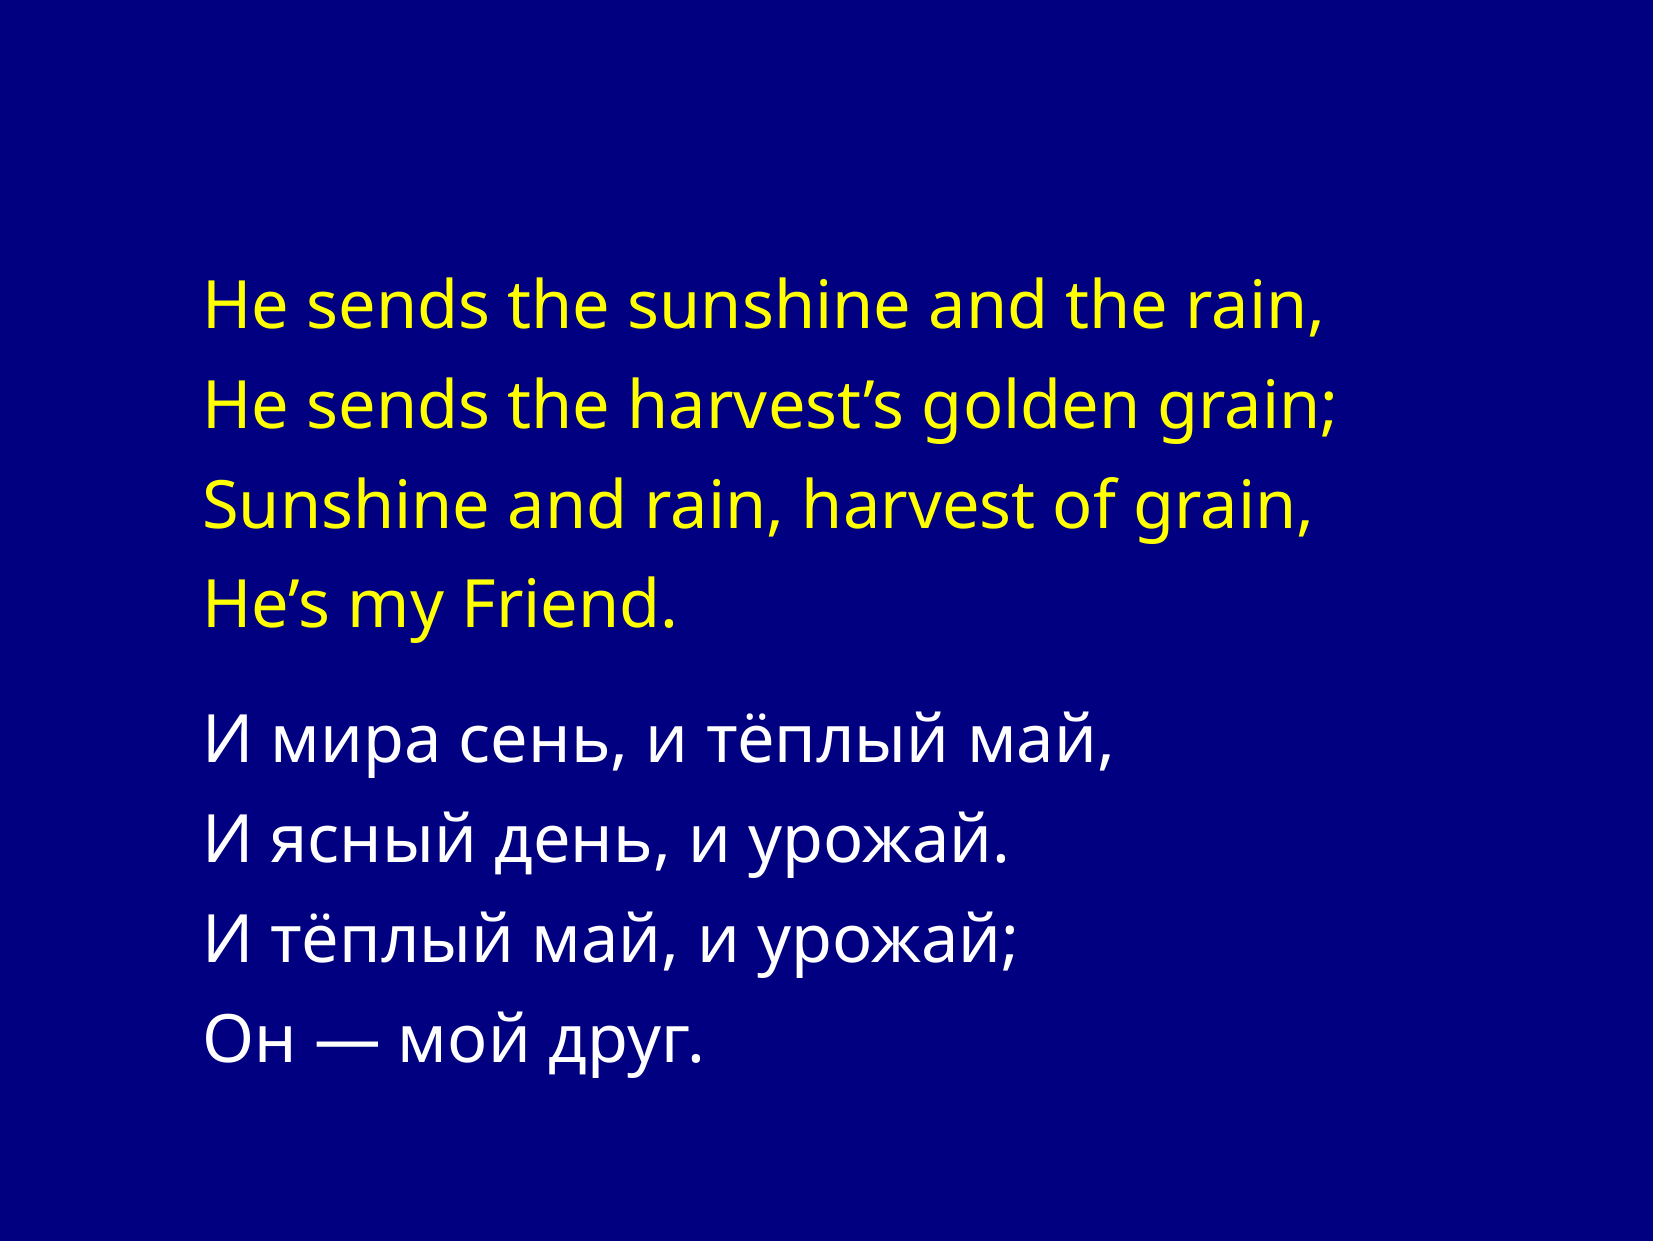

He sends the sunshine and the rain,
	He sends the harvest’s golden grain;
	Sunshine and rain, harvest of grain,
	He’s my Friend.
	И мира сень, и тёплый май,
	И ясный день, и урожай.
	И тёплый май, и урожай;
	Он — мой друг.